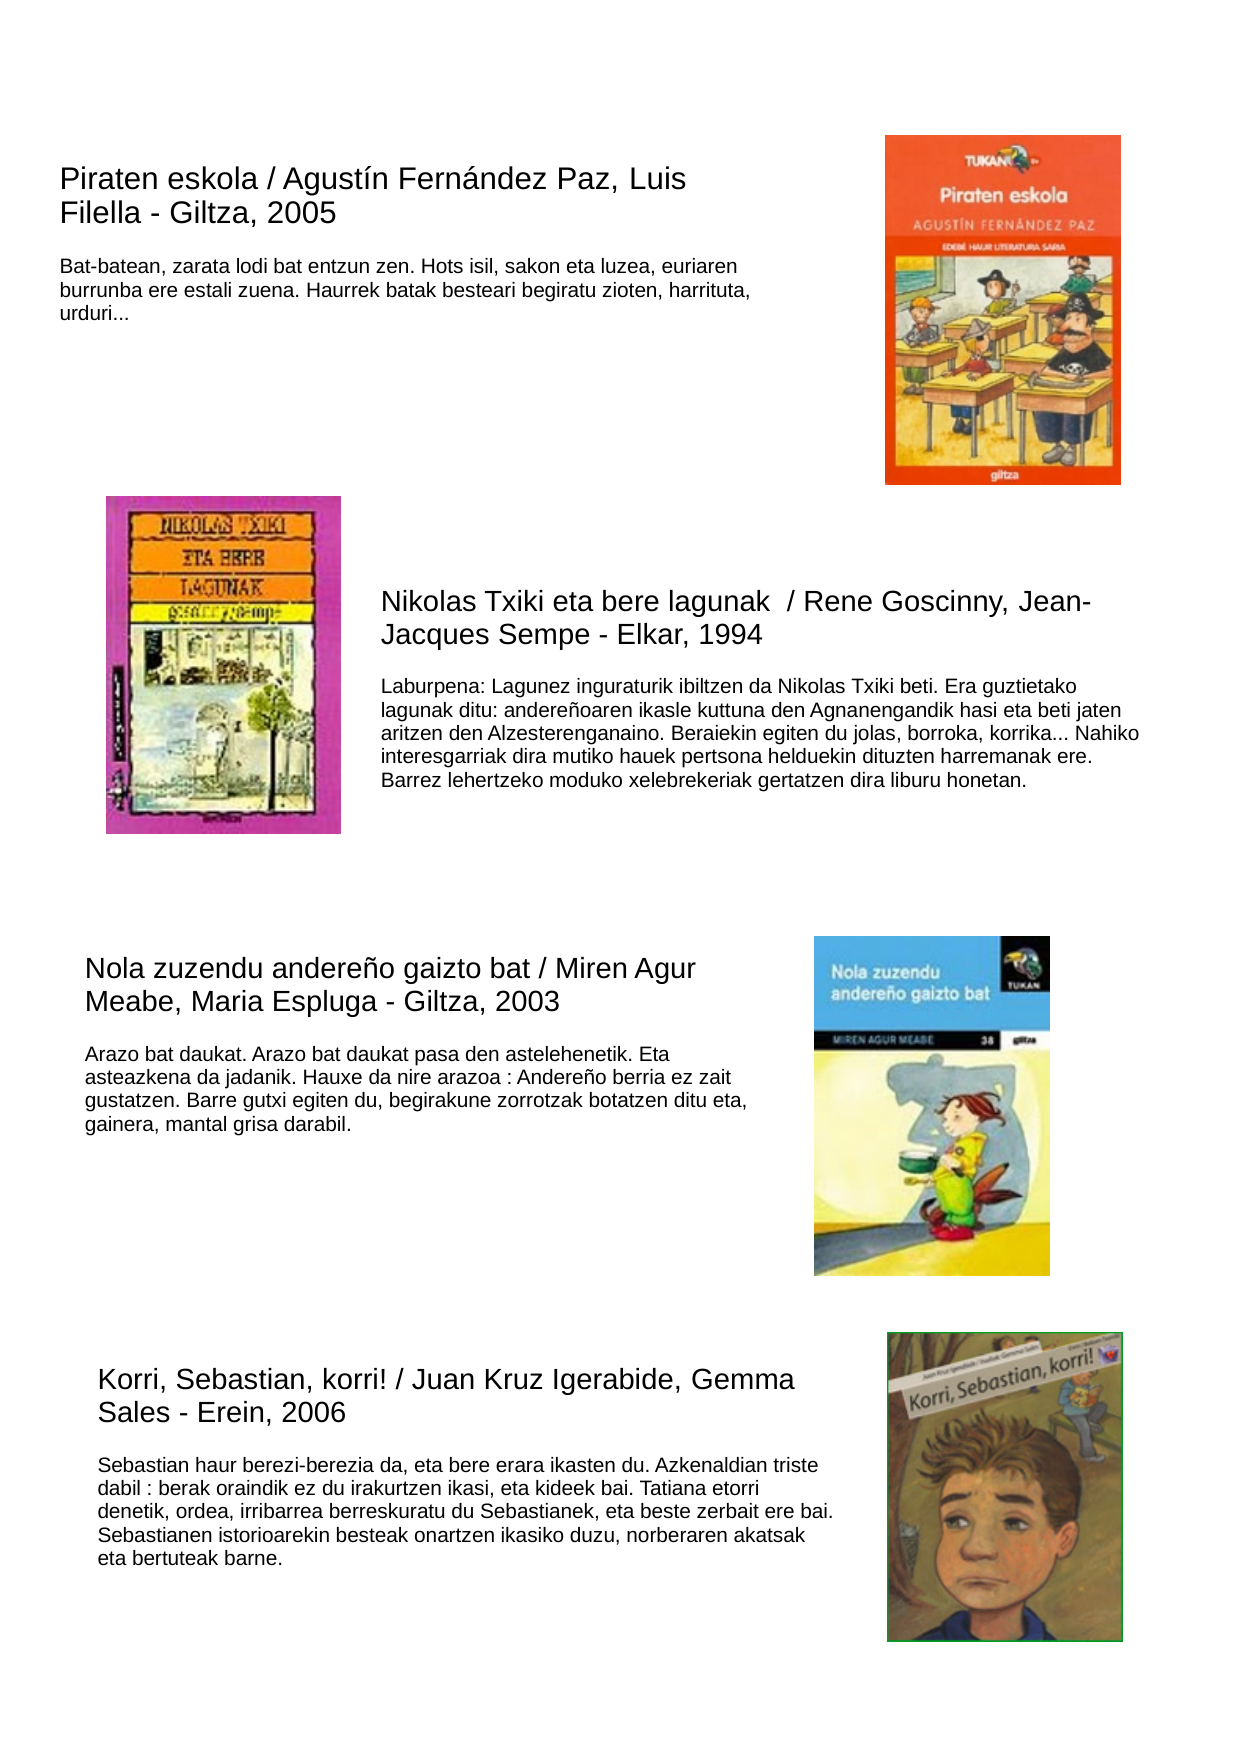

Piraten eskola / Agustín Fernández Paz, Luis Filella - Giltza, 2005
Bat-batean, zarata lodi bat entzun zen. Hots isil, sakon eta luzea, euriaren burrunba ere estali zuena. Haurrek batak besteari begiratu zioten, harrituta, urduri...
Nikolas Txiki eta bere lagunak  / Rene Goscinny, Jean-Jacques Sempe - Elkar, 1994
Laburpena: Lagunez inguraturik ibiltzen da Nikolas Txiki beti. Era guztietako lagunak ditu: andereñoaren ikasle kuttuna den Agnanengandik hasi eta beti jaten aritzen den Alzesterenganaino. Beraiekin egiten du jolas, borroka, korrika... Nahiko interesgarriak dira mutiko hauek pertsona helduekin dituzten harremanak ere. Barrez lehertzeko moduko xelebrekeriak gertatzen dira liburu honetan.
Nola zuzendu andereño gaizto bat / Miren Agur Meabe, Maria Espluga - Giltza, 2003
Arazo bat daukat. Arazo bat daukat pasa den astelehenetik. Eta asteazkena da jadanik. Hauxe da nire arazoa : Andereño berria ez zait gustatzen. Barre gutxi egiten du, begirakune zorrotzak botatzen ditu eta, gainera, mantal grisa darabil.
Korri, Sebastian, korri! / Juan Kruz Igerabide, Gemma Sales - Erein, 2006
Sebastian haur berezi-berezia da, eta bere erara ikasten du. Azkenaldian triste dabil : berak oraindik ez du irakurtzen ikasi, eta kideek bai. Tatiana etorri denetik, ordea, irribarrea berreskuratu du Sebastianek, eta beste zerbait ere bai. Sebastianen istorioarekin besteak onartzen ikasiko duzu, norberaren akatsak eta bertuteak barne.